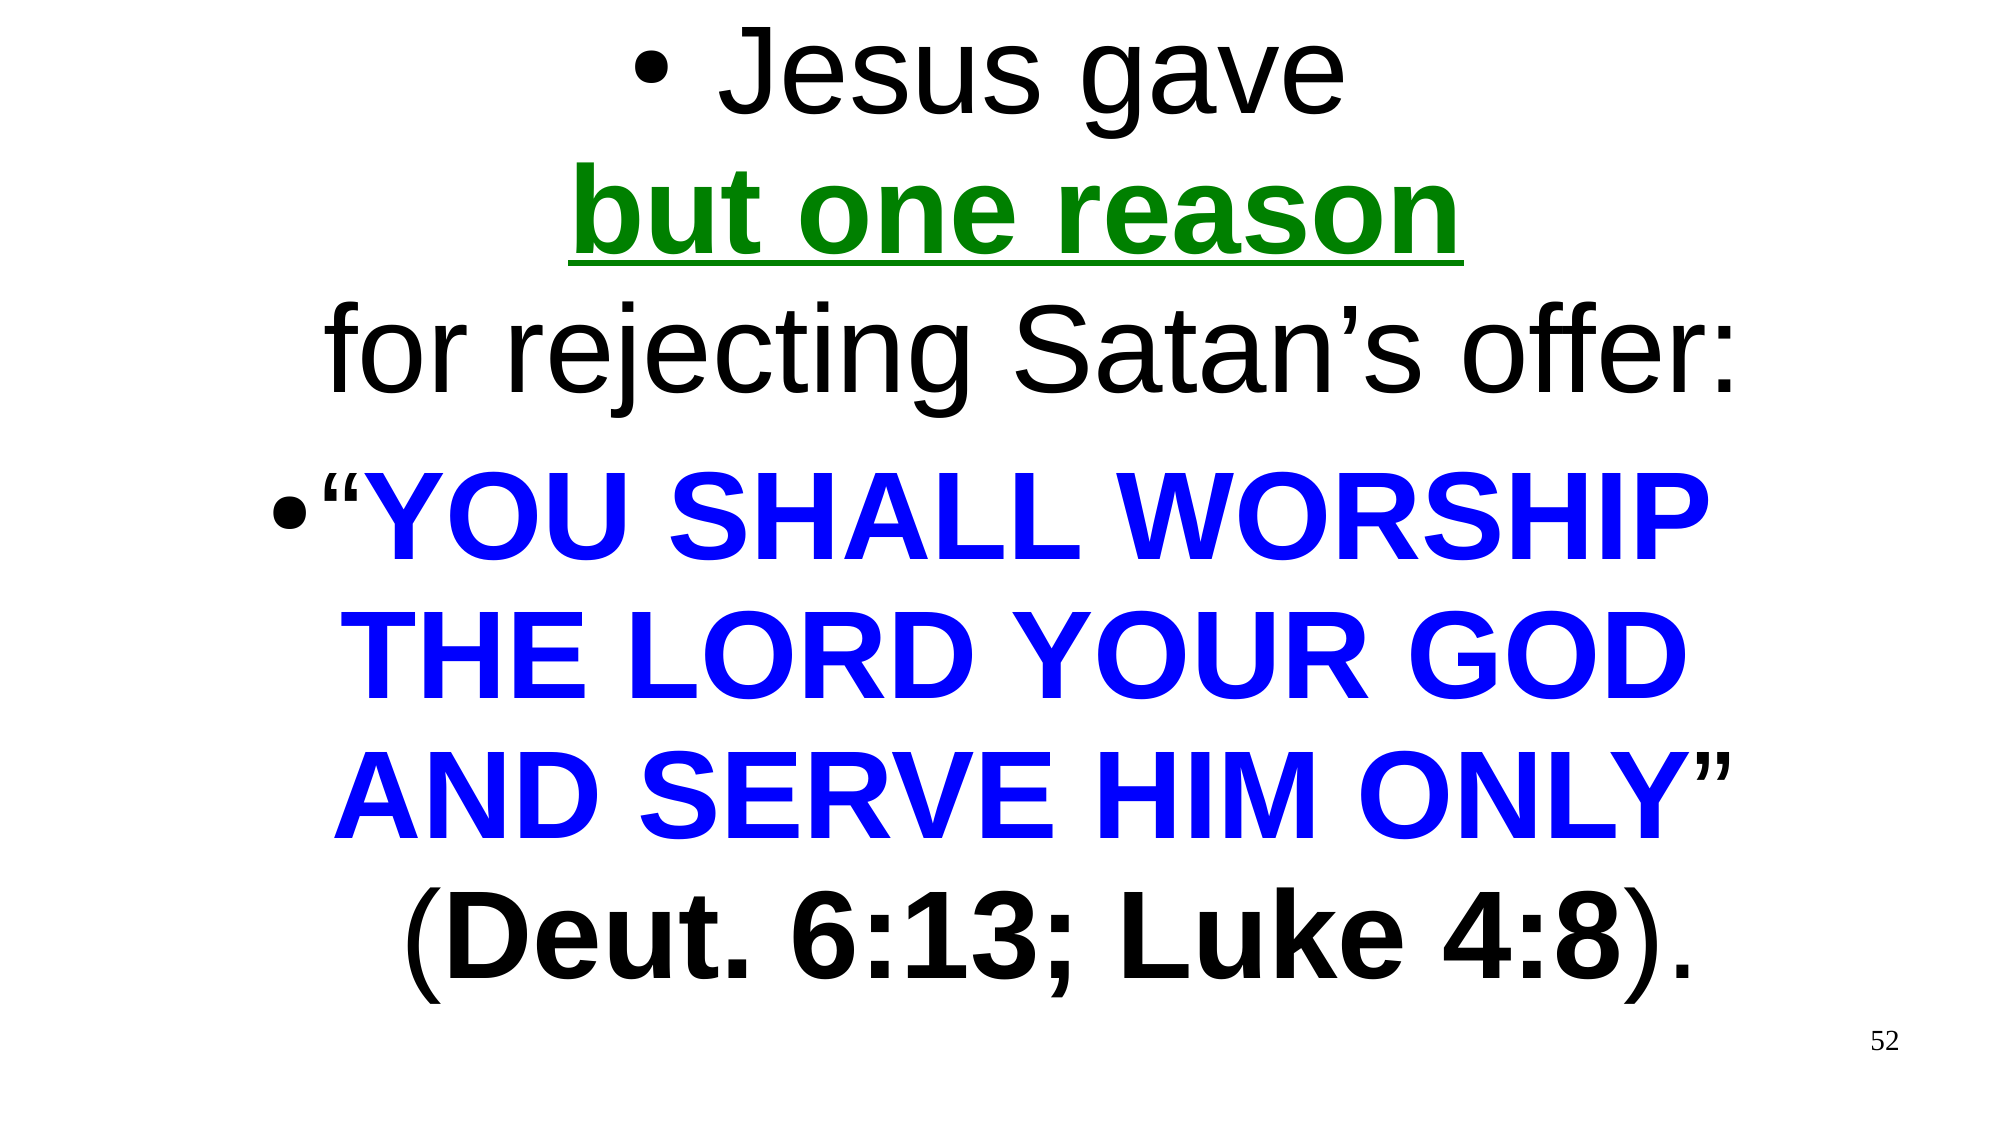

# Jesus gave but one reason for rejecting Satan’s offer:
“YOU SHALL WORSHIP
THE LORD YOUR GOD
AND SERVE HIM ONLY”
 (Deut. 6:13; Luke 4:8).
52